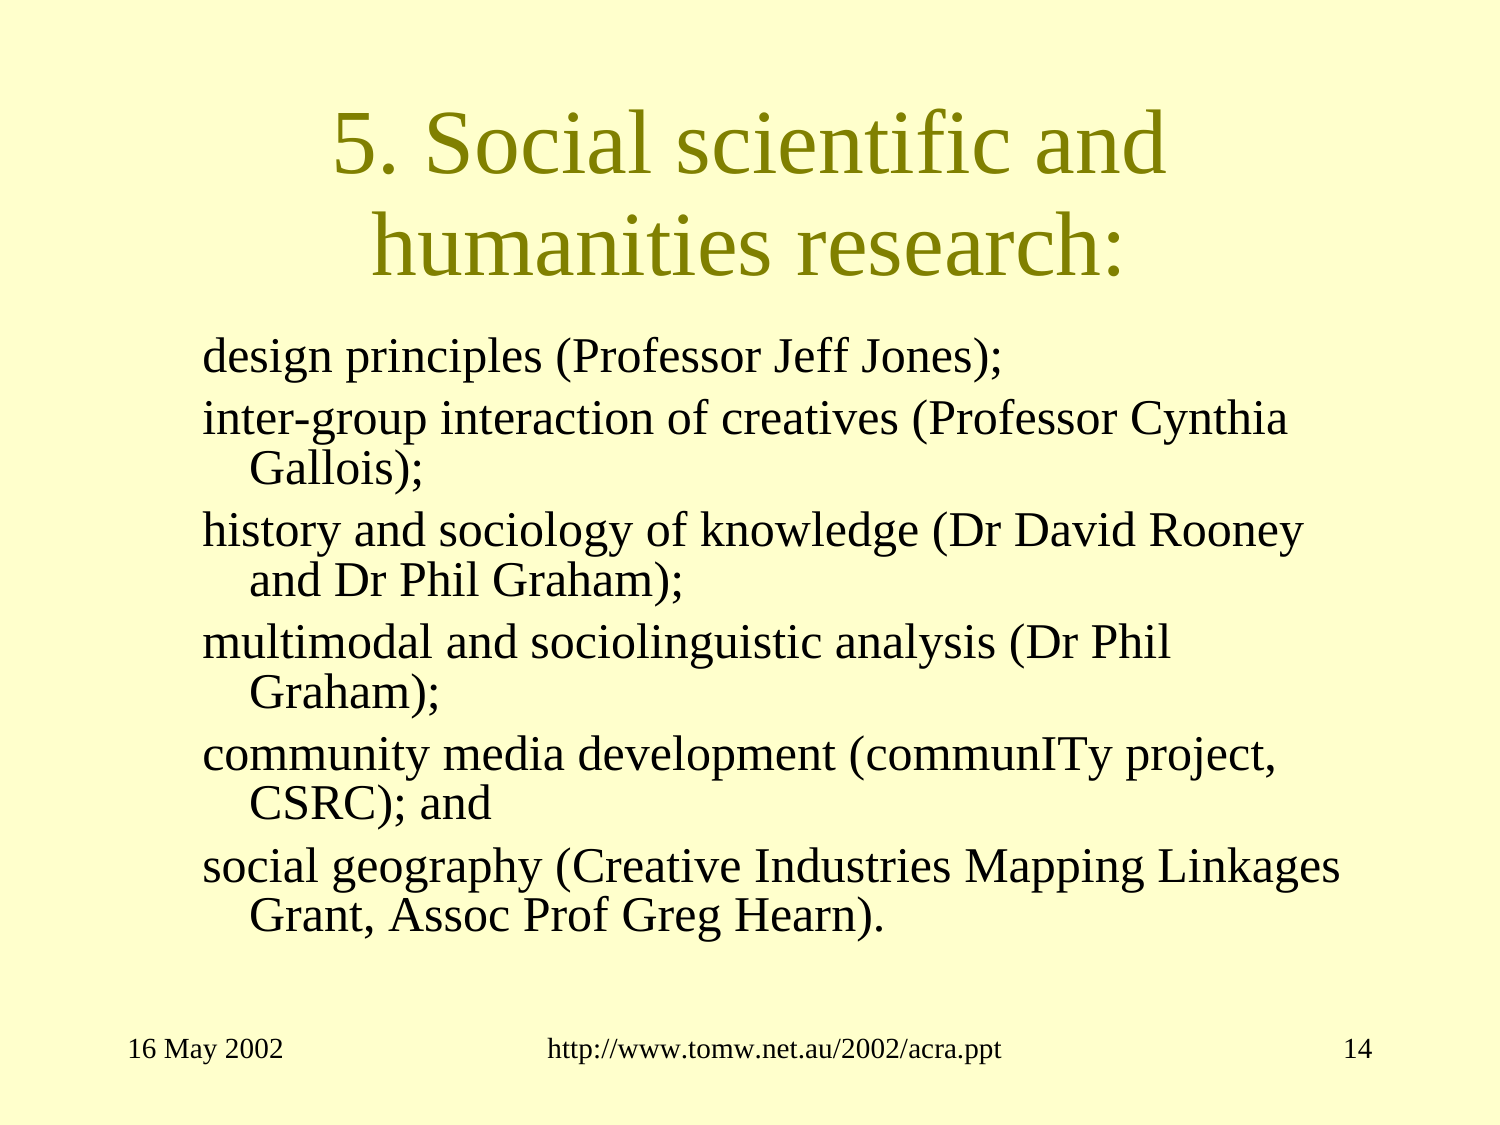

# 5. Social scientific and humanities research:
design principles (Professor Jeff Jones);
inter-group interaction of creatives (Professor Cynthia Gallois);
history and sociology of knowledge (Dr David Rooney and Dr Phil Graham);
multimodal and sociolinguistic analysis (Dr Phil Graham);
community media development (communITy project, CSRC); and
social geography (Creative Industries Mapping Linkages Grant, Assoc Prof Greg Hearn).
16 May 2002
http://www.tomw.net.au/2002/acra.ppt
14